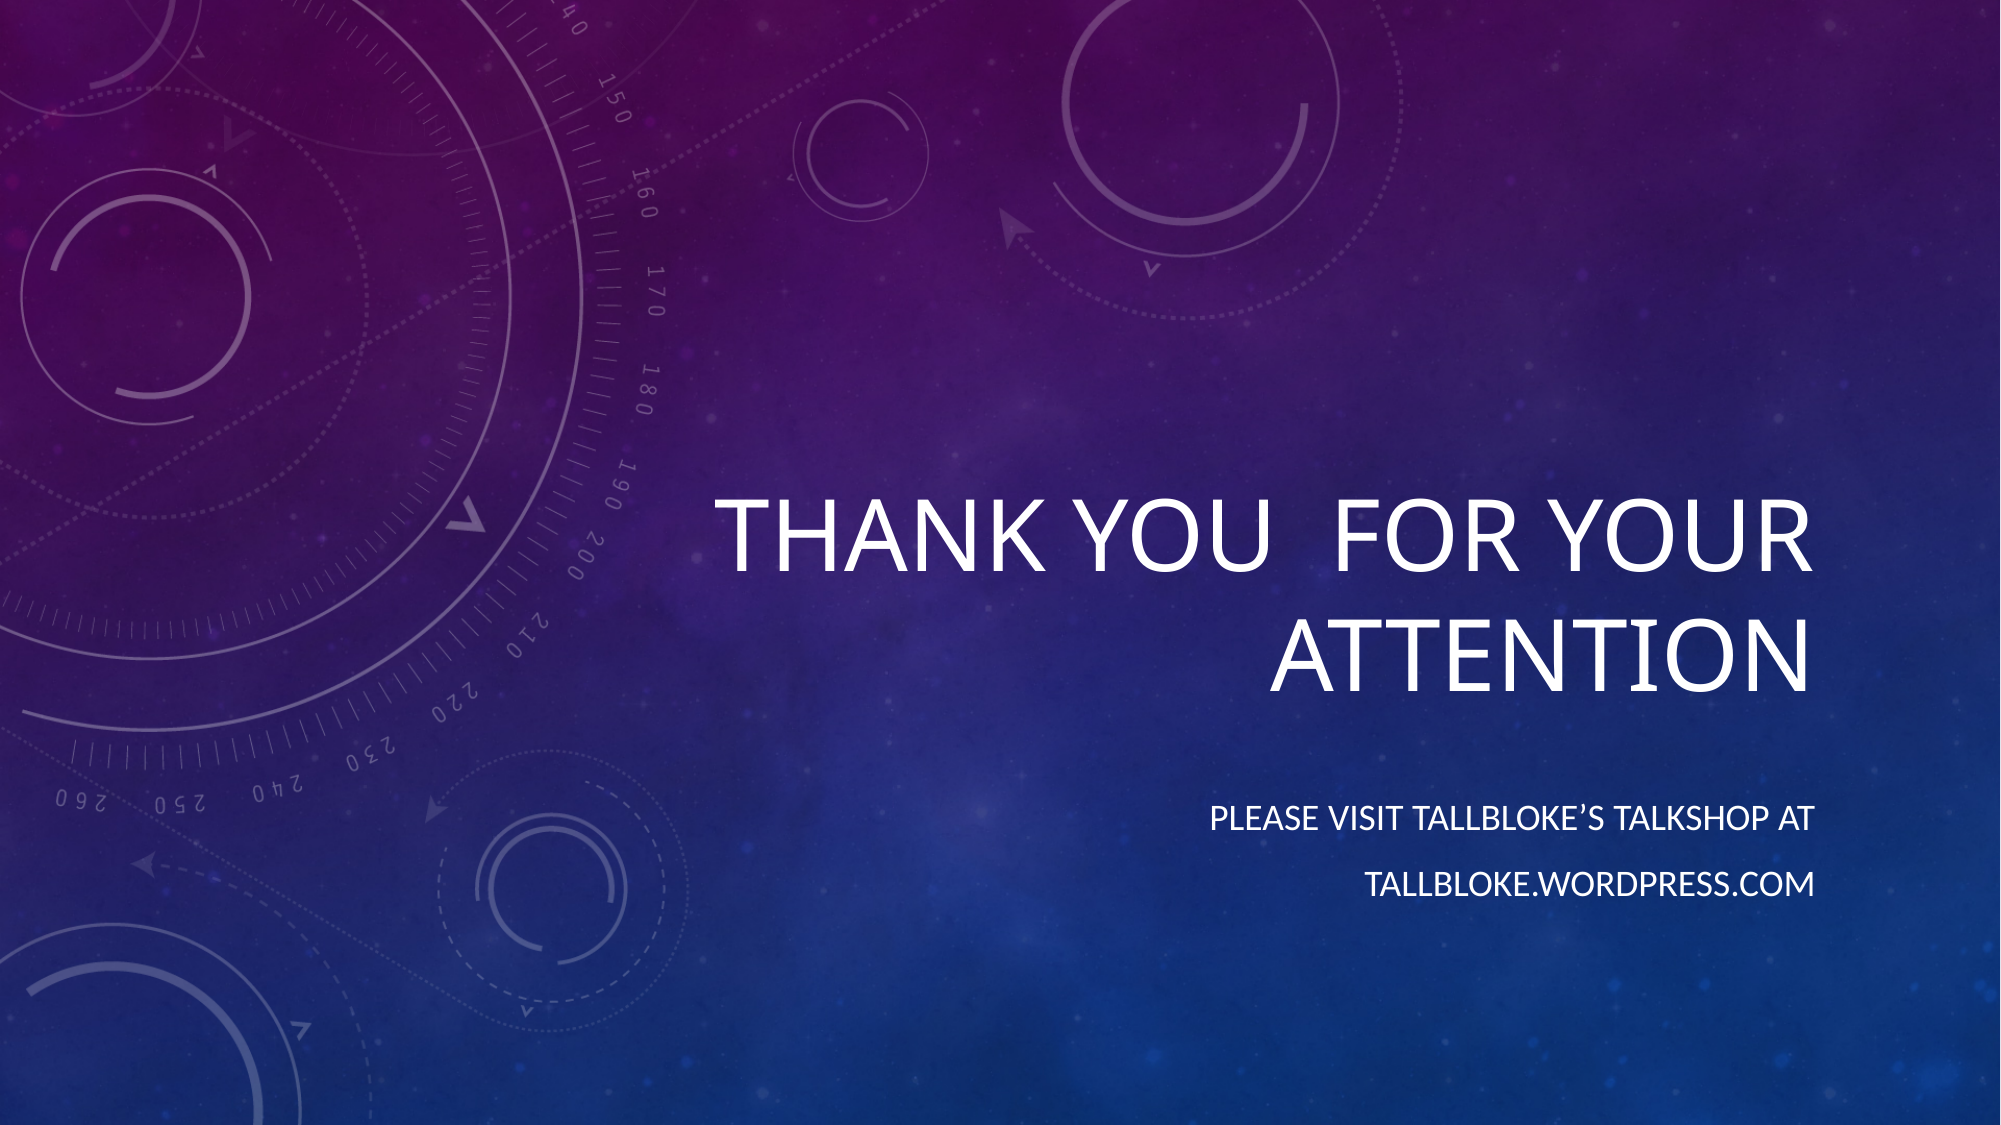

# Thank You for your attention
Please Visit Tallbloke’s talkshop at
tallbloke.wordpress.com